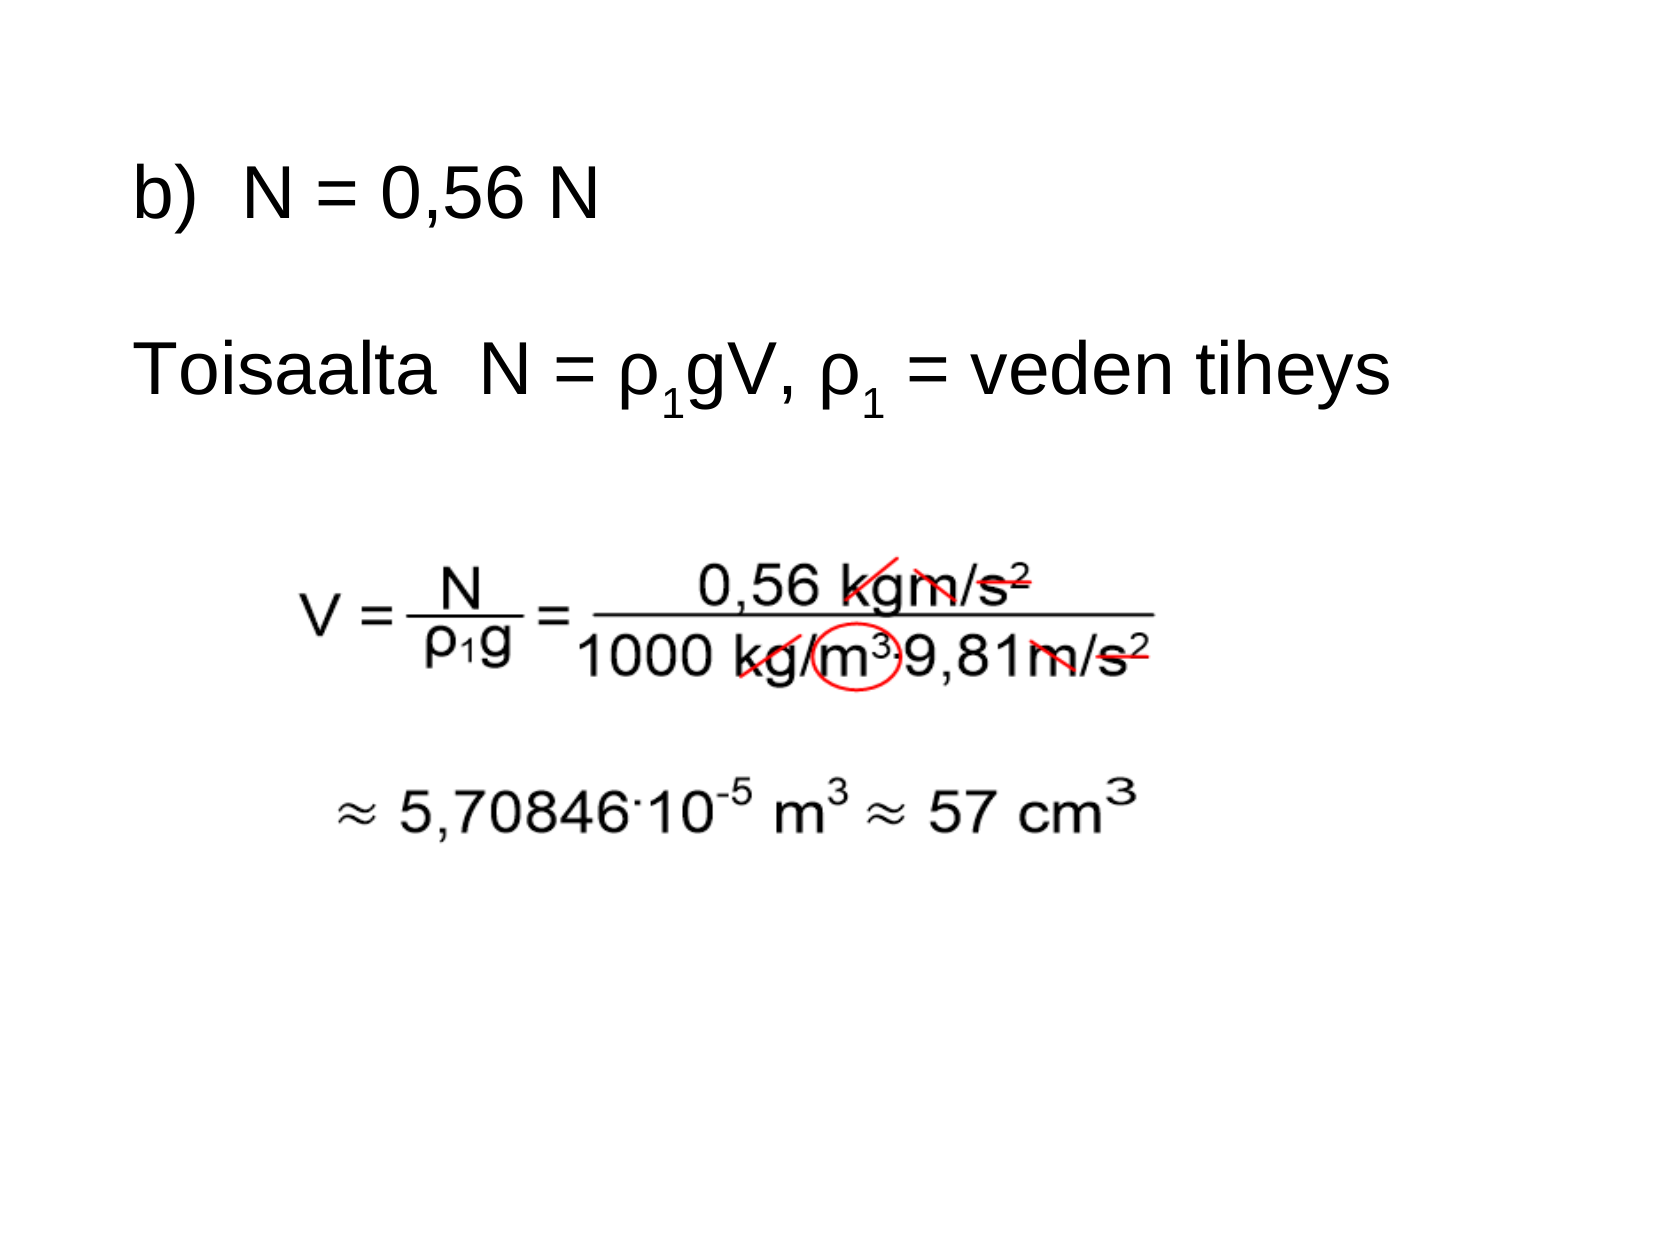

b) N = 0,56 N
Toisaalta N = ρ1gV, ρ1 = veden tiheys